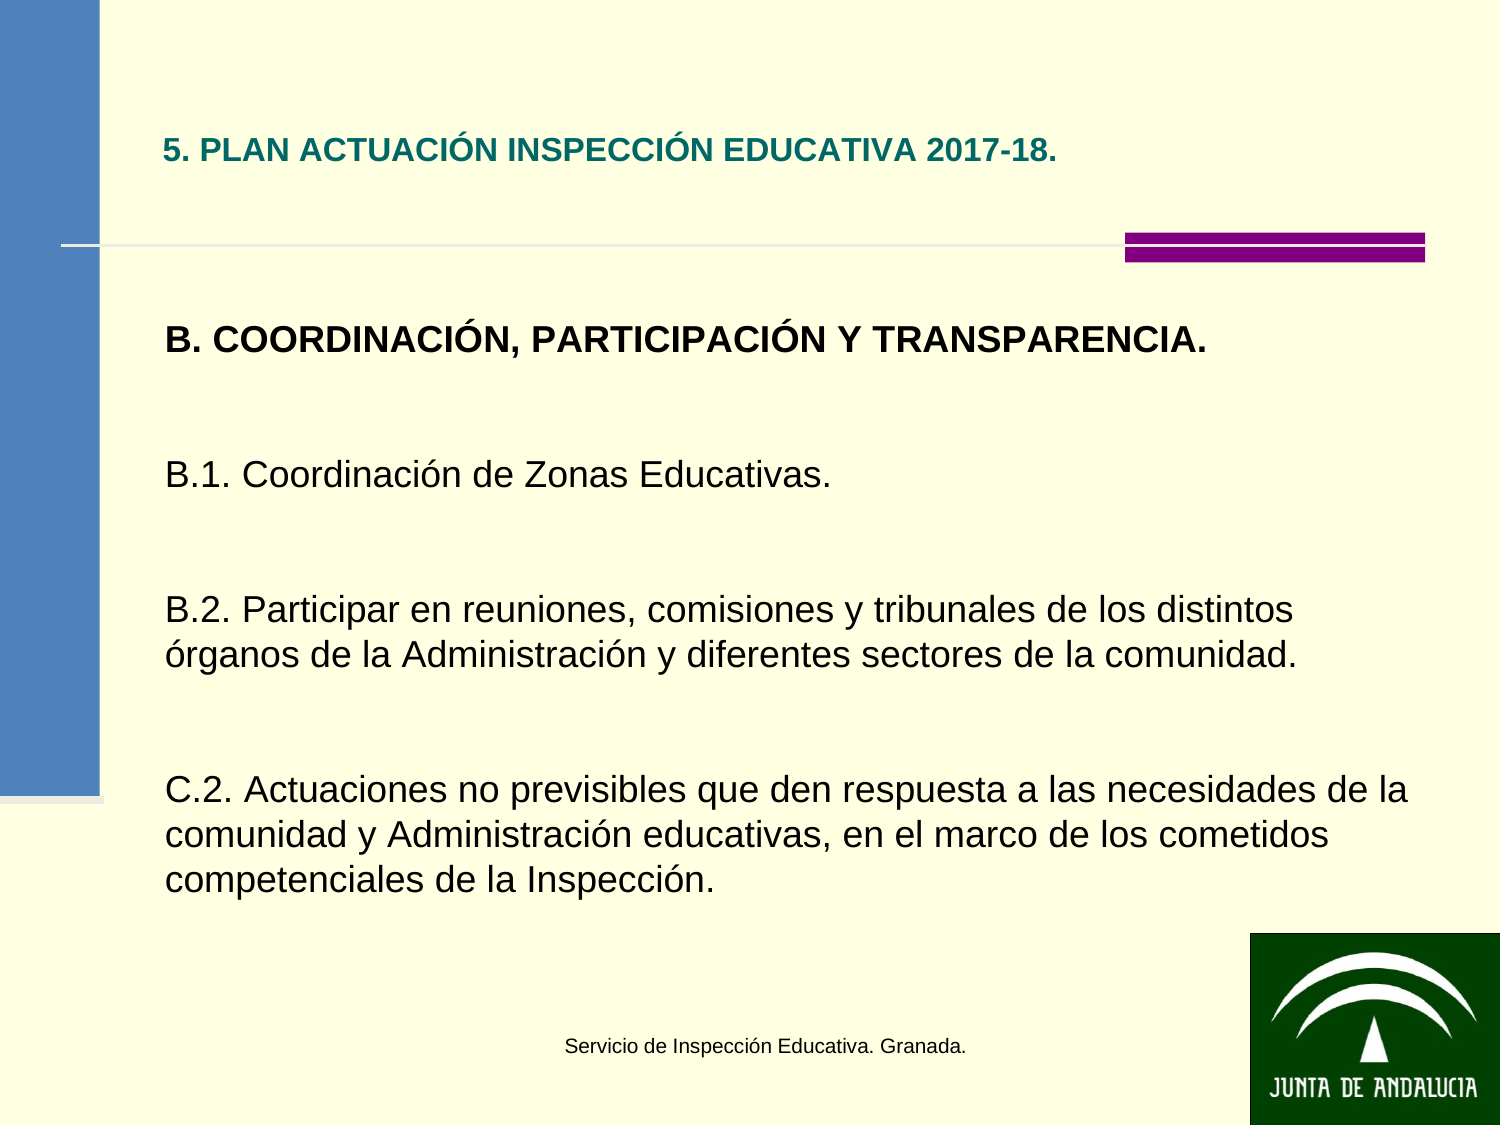

5. PLAN ACTUACIÓN INSPECCIÓN EDUCATIVA 2017-18.
B. COORDINACIÓN, PARTICIPACIÓN Y TRANSPARENCIA.
B.1. Coordinación de Zonas Educativas.
B.2. Participar en reuniones, comisiones y tribunales de los distintos órganos de la Administración y diferentes sectores de la comunidad.
C.2. Actuaciones no previsibles que den respuesta a las necesidades de la
comunidad y Administración educativas, en el marco de los cometidos competenciales de la Inspección.
Servicio de Inspección Educativa. Granada.